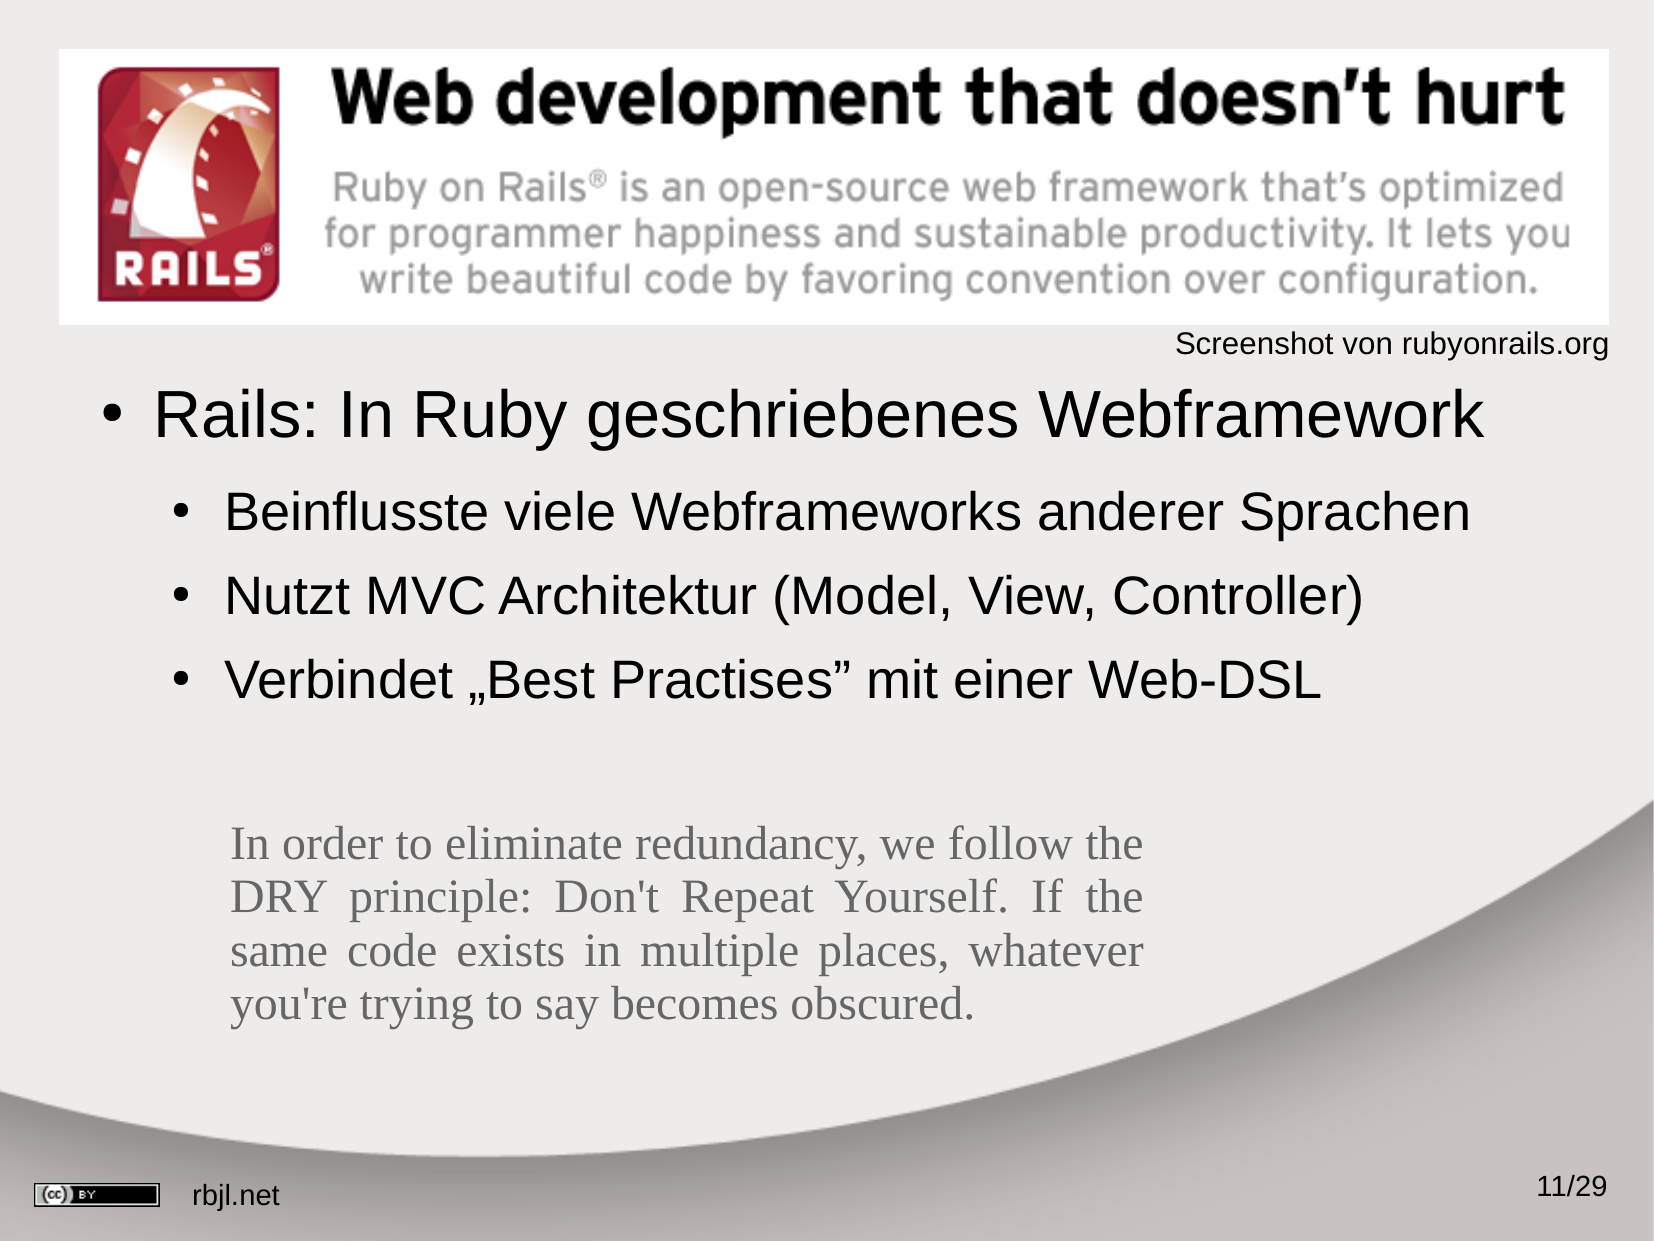

# Ruby on Rails
Rails: In Ruby geschriebenes Webframework
Beinflusste viele Webframeworks anderer Sprachen
Nutzt MVC Architektur (Model, View, Controller)
Verbindet „Best Practises” mit einer Web-DSL
Screenshot von rubyonrails.org
In order to eliminate redundancy, we follow the DRY principle: Don't Repeat Yourself. If the same code exists in multiple places, whatever you're trying to say becomes obscured.
11